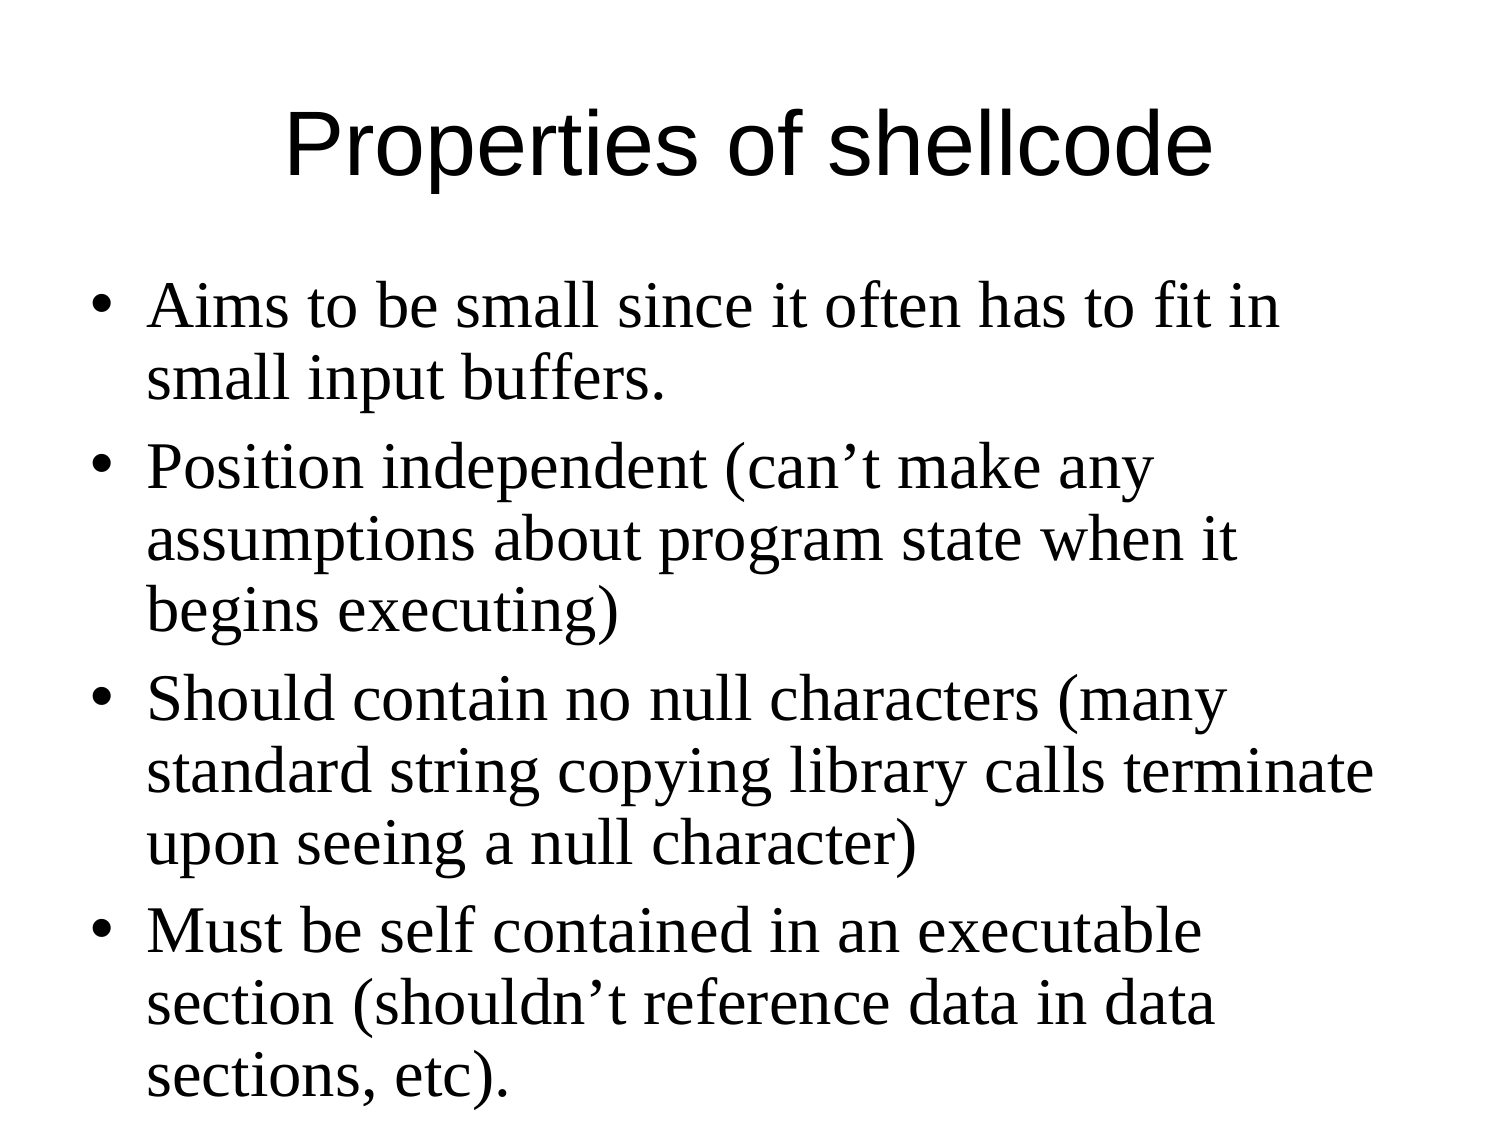

# Properties of shellcode
Aims to be small since it often has to fit in small input buffers.
Position independent (can’t make any assumptions about program state when it begins executing)
Should contain no null characters (many standard string copying library calls terminate upon seeing a null character)
Must be self contained in an executable section (shouldn’t reference data in data sections, etc).